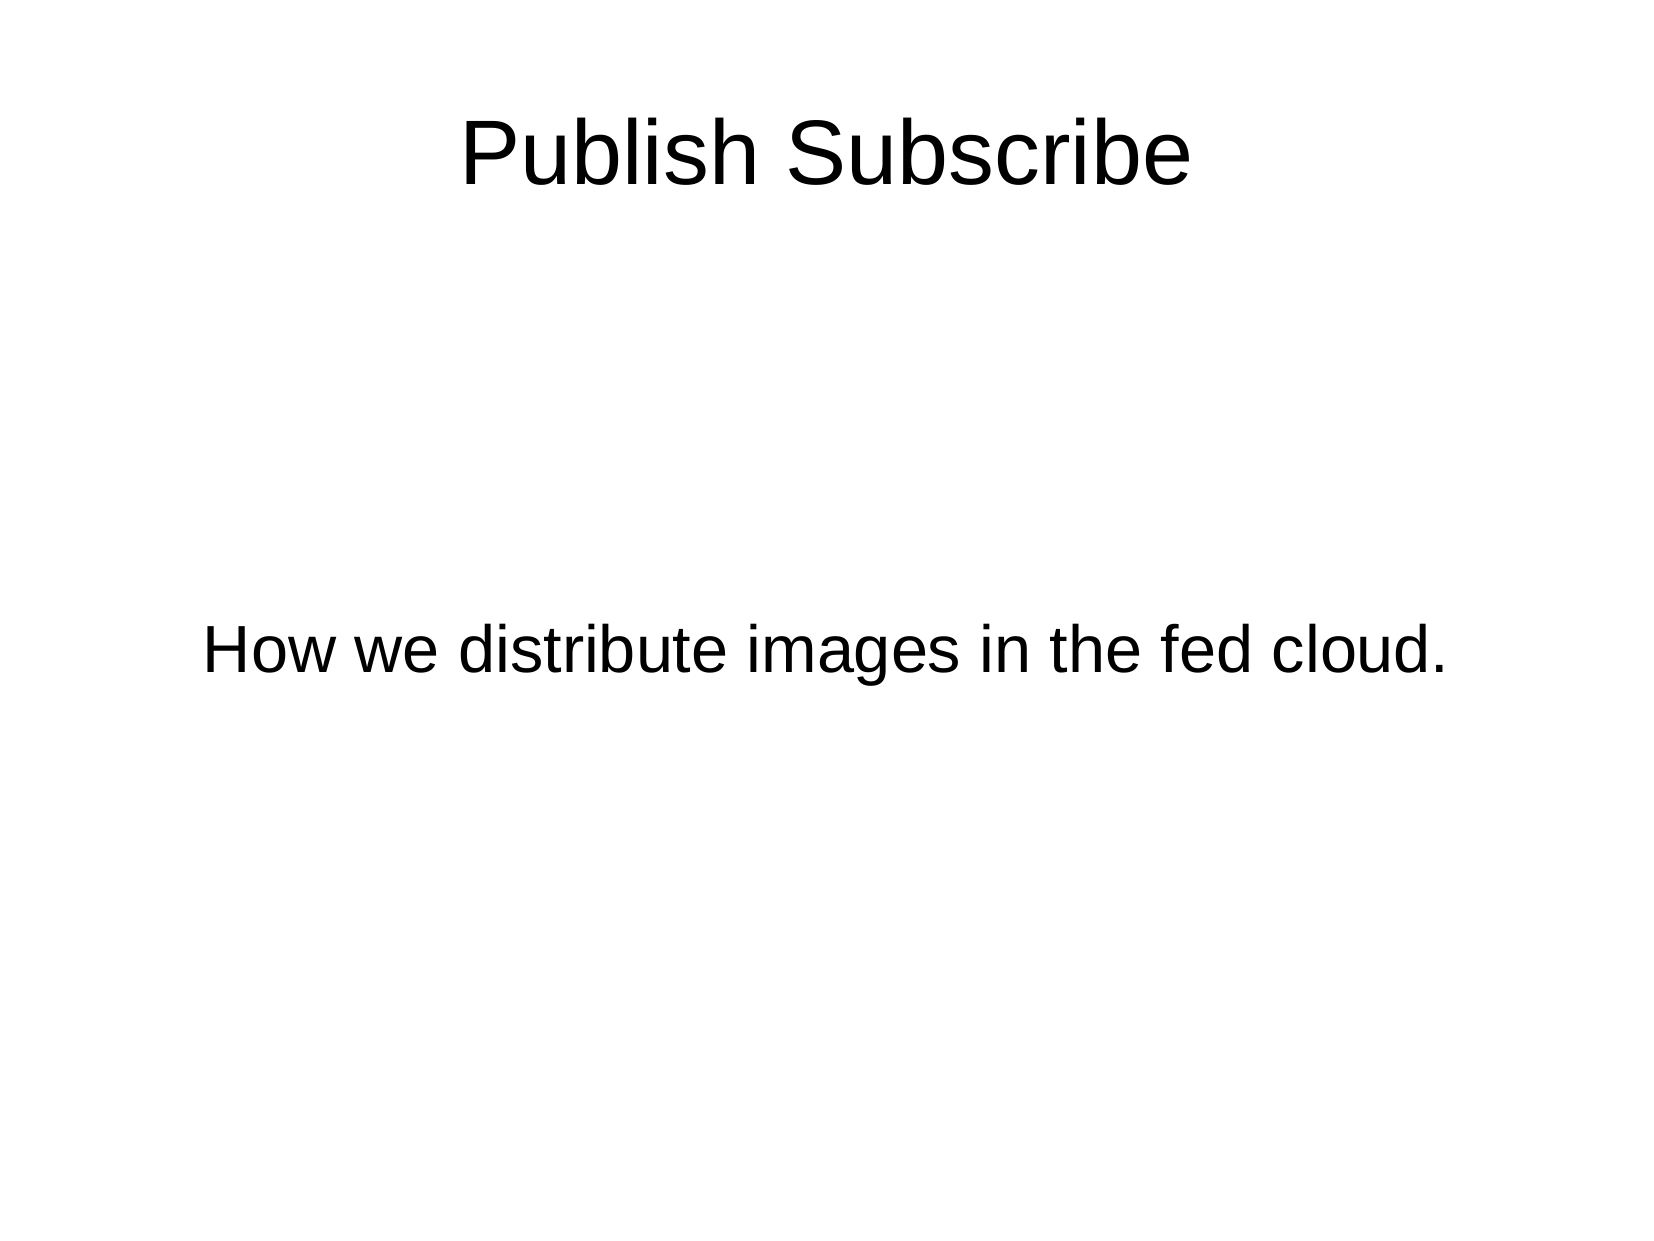

# Publish Subscribe
How we distribute images in the fed cloud.